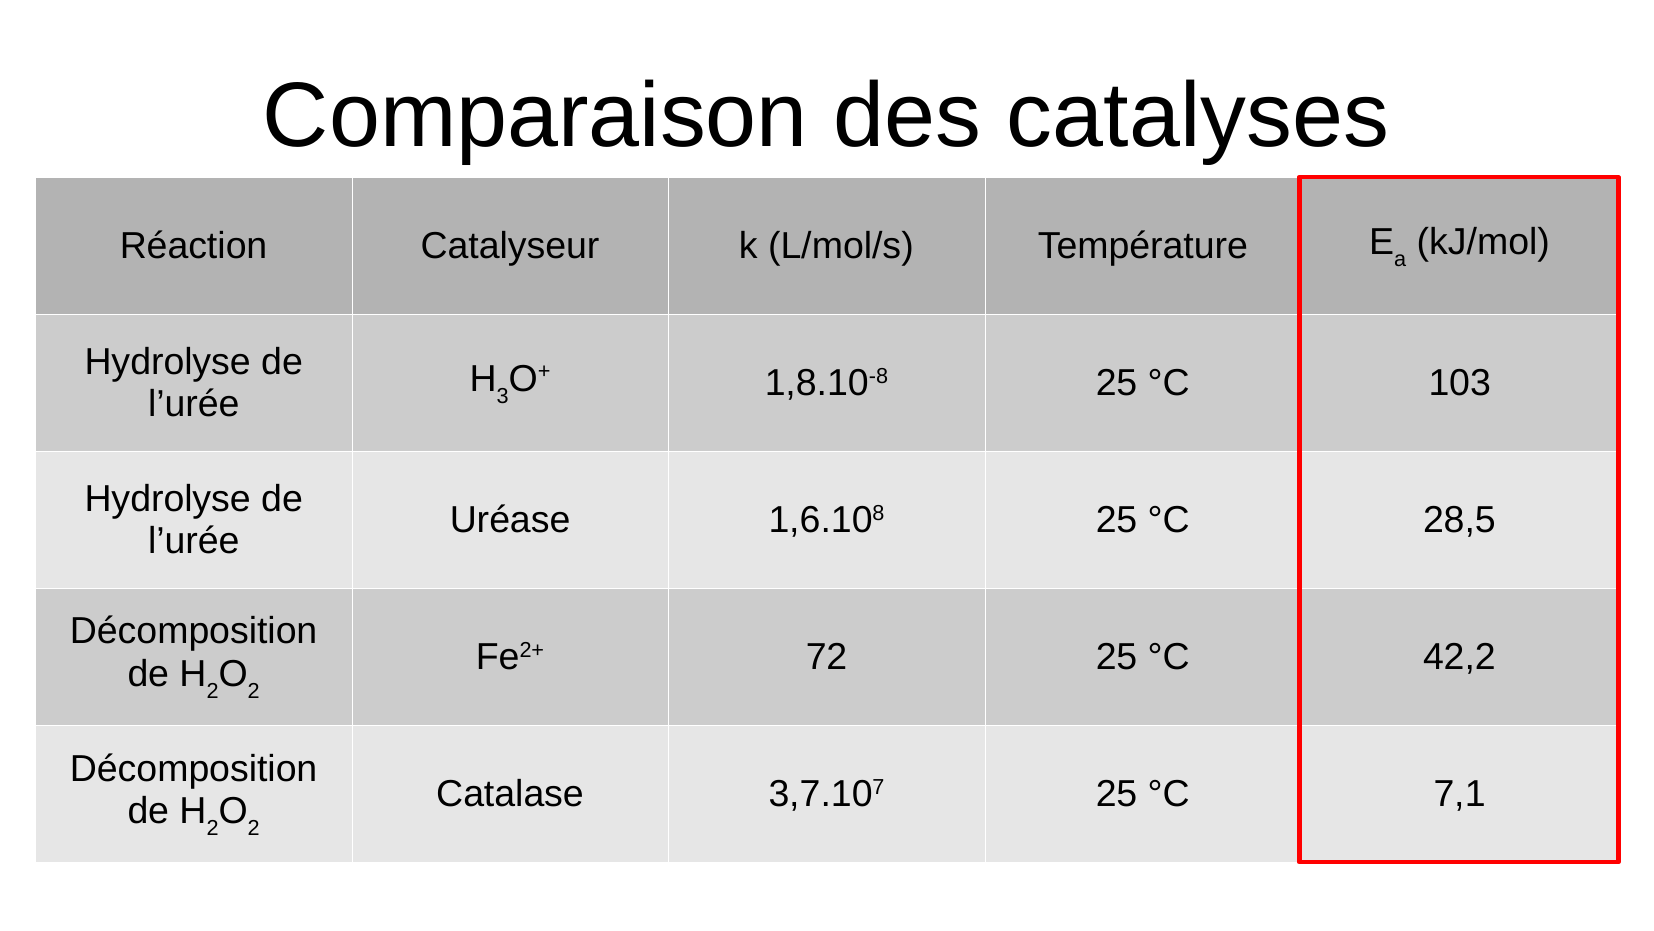

# Comparaison des catalyses
| Réaction | Catalyseur | k (L/mol/s) | Température | Ea (kJ/mol) |
| --- | --- | --- | --- | --- |
| Hydrolyse de l’urée | H3O+ | 1,8.10-8 | 25 °C | 103 |
| Hydrolyse de l’urée | Uréase | 1,6.108 | 25 °C | 28,5 |
| Décomposition de H2O2 | Fe2+ | 72 | 25 °C | 42,2 |
| Décomposition de H2O2 | Catalase | 3,7.107 | 25 °C | 7,1 |